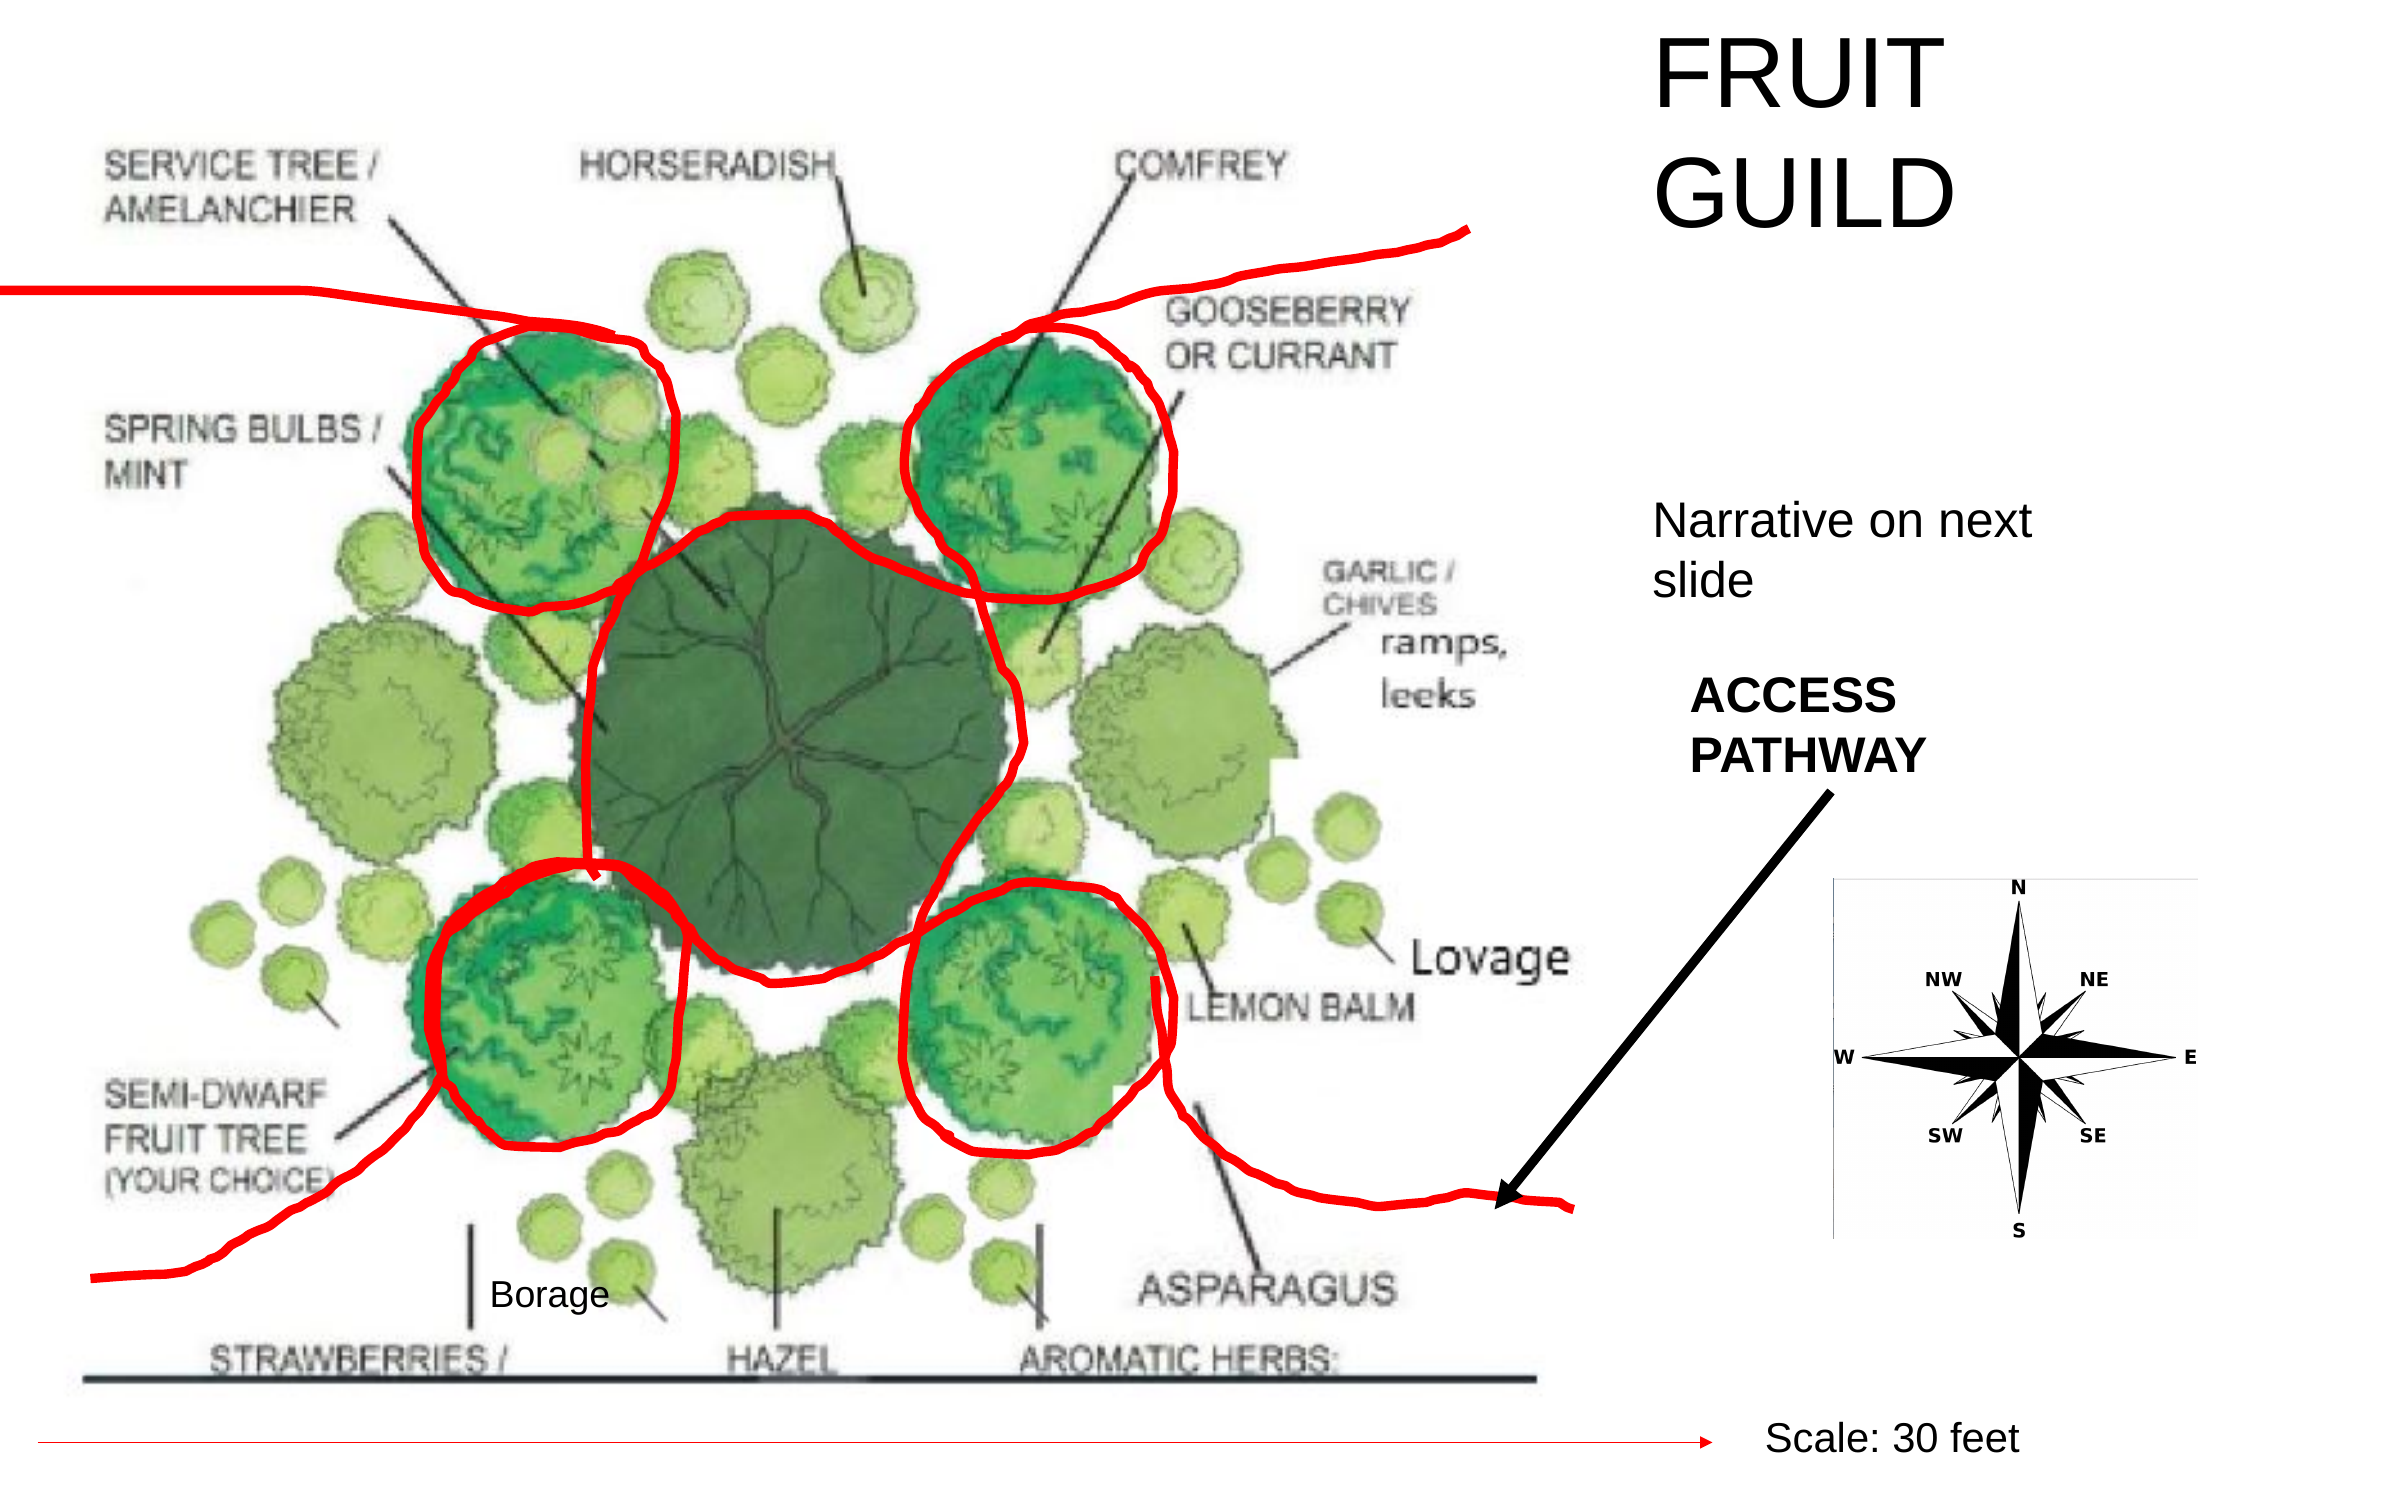

FRUIT GUILD
Narrative on next slide
ACCESS PATHWAY
Borage
Scale: 30 feet